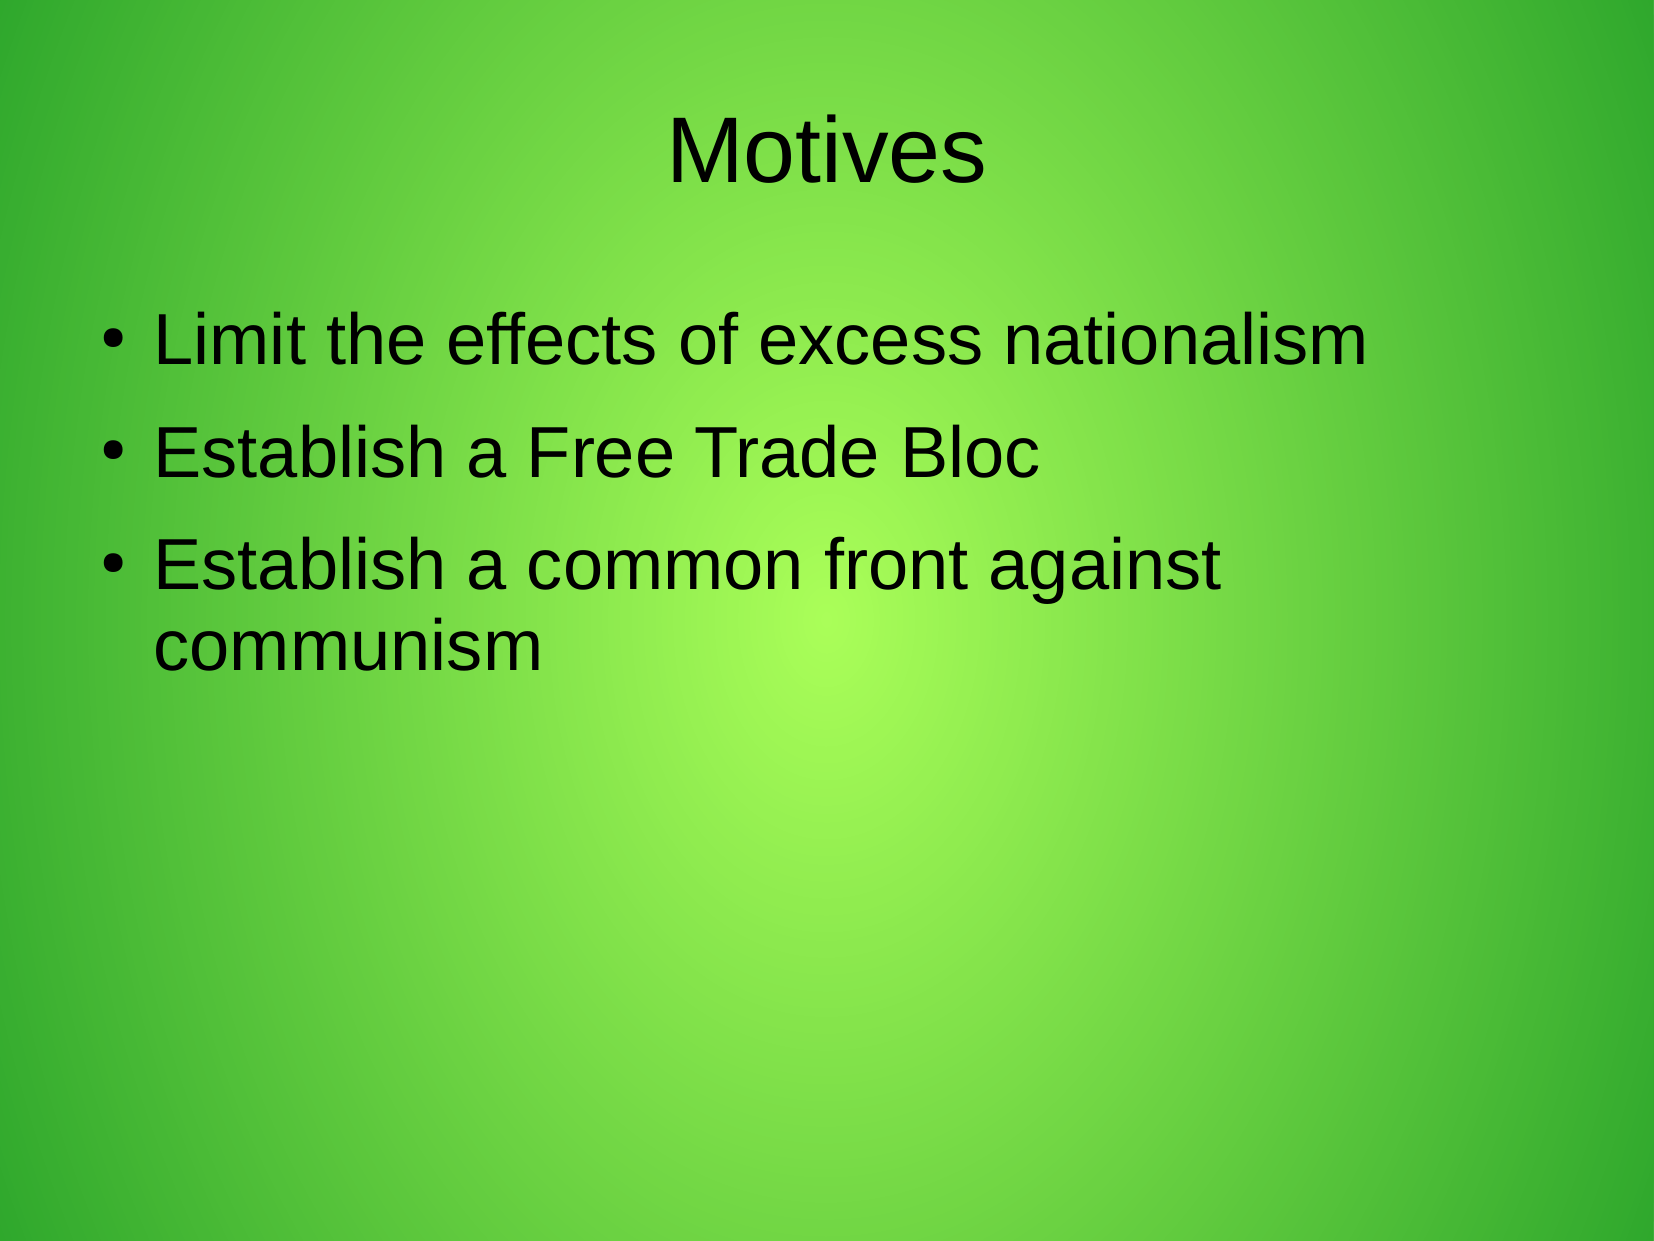

# Motives
Limit the effects of excess nationalism
Establish a Free Trade Bloc
Establish a common front against communism